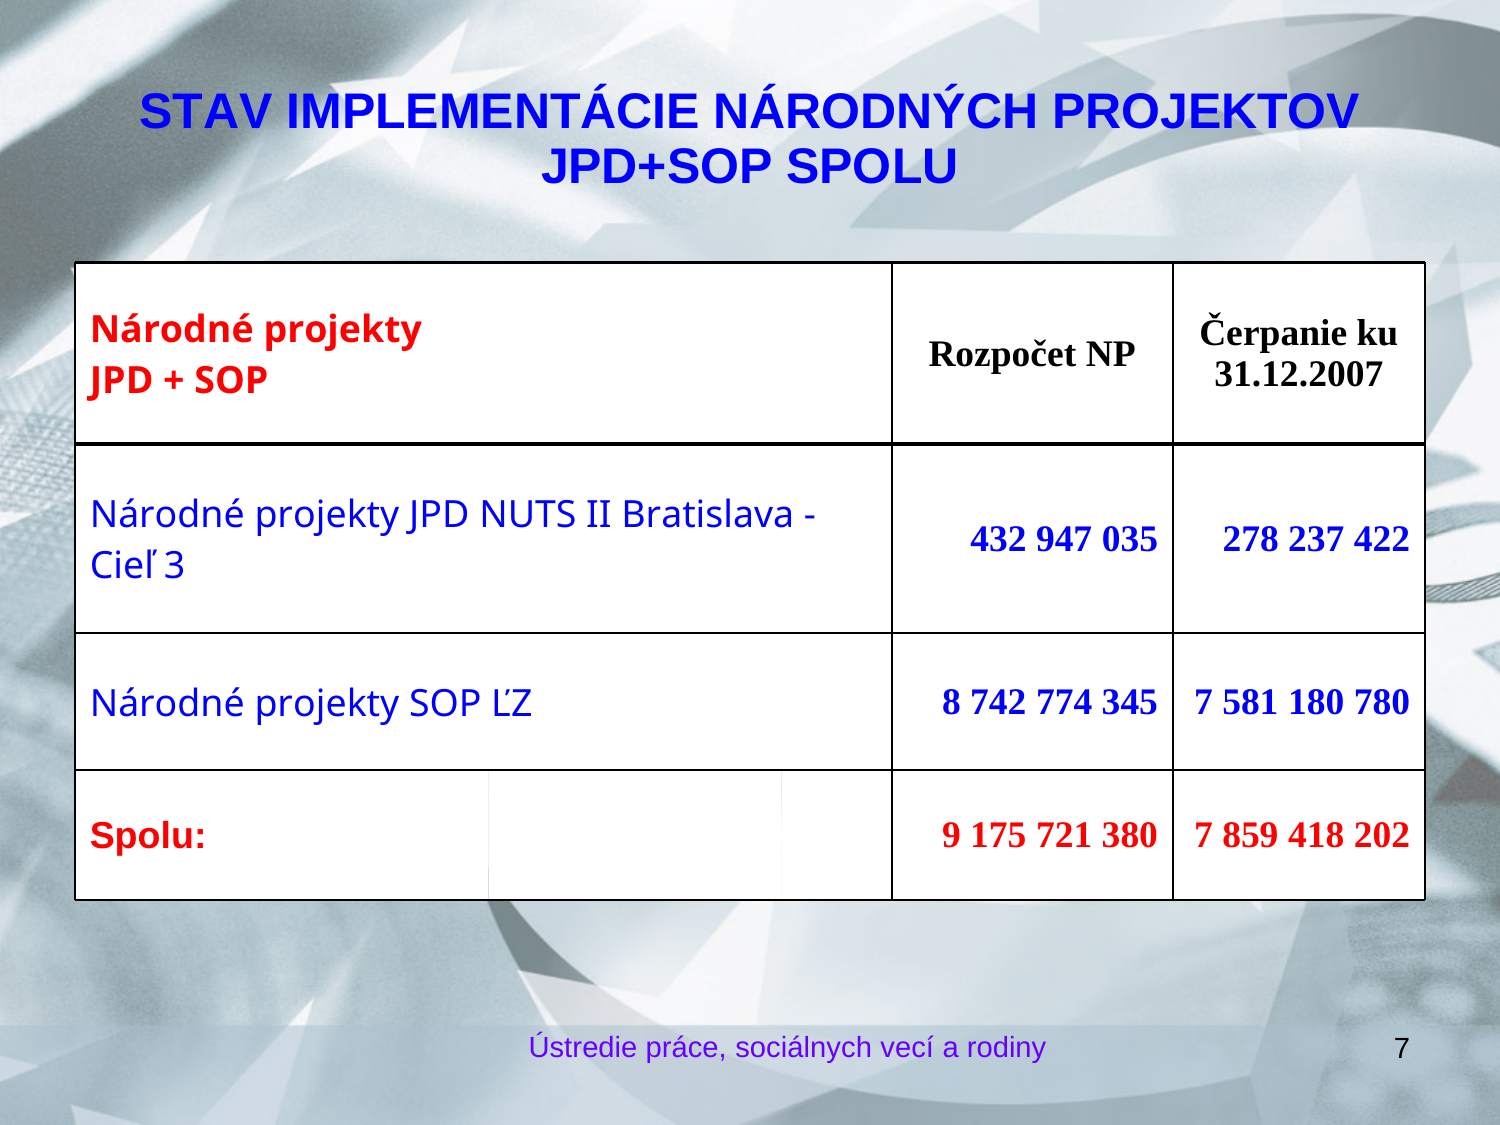

# STAV IMPLEMENTÁCIE NÁRODNÝCH PROJEKTOV JPD+SOP SPOLU
Národné projekty
JPD + SOP
Rozpočet NP
Čerpanie ku 31.12.2007
Národné projekty JPD NUTS II Bratislava -Cieľ 3
432 947 035
278 237 422
Národné projekty SOP ĽZ
8 742 774 345
7 581 180 780
Spolu:
9 175 721 380
7 859 418 202
7